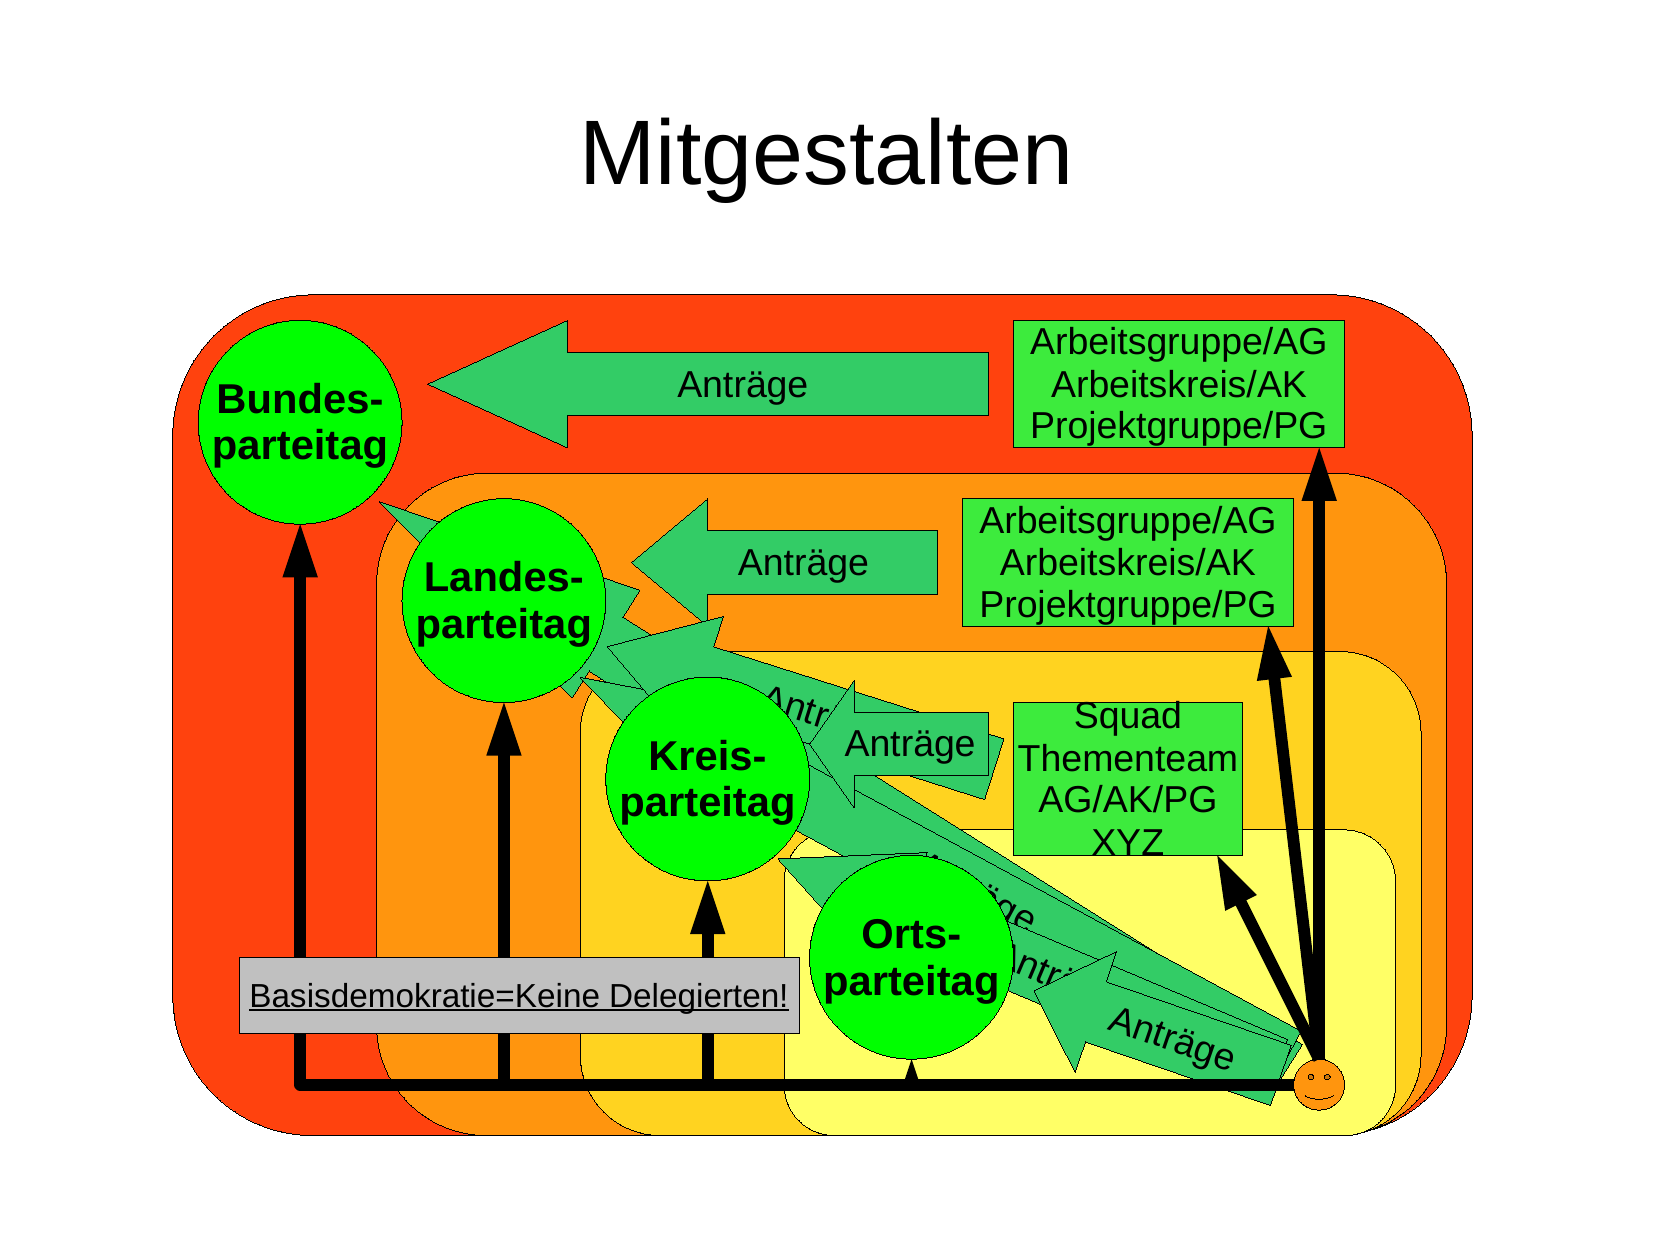

# Mitgestalten
Anträge
Anträge
Anträge
Anträge
Anträge
Anträge
Anträge
Bundes-
parteitag
Arbeitsgruppe/AG
Arbeitskreis/AK
Projektgruppe/PG
Landes-
parteitag
Arbeitsgruppe/AG
Arbeitskreis/AK
Projektgruppe/PG
Kreis-
parteitag
Anträge
Squad
Thementeam
AG/AK/PG
XYZ
Orts-
parteitag
Basisdemokratie=Keine Delegierten!